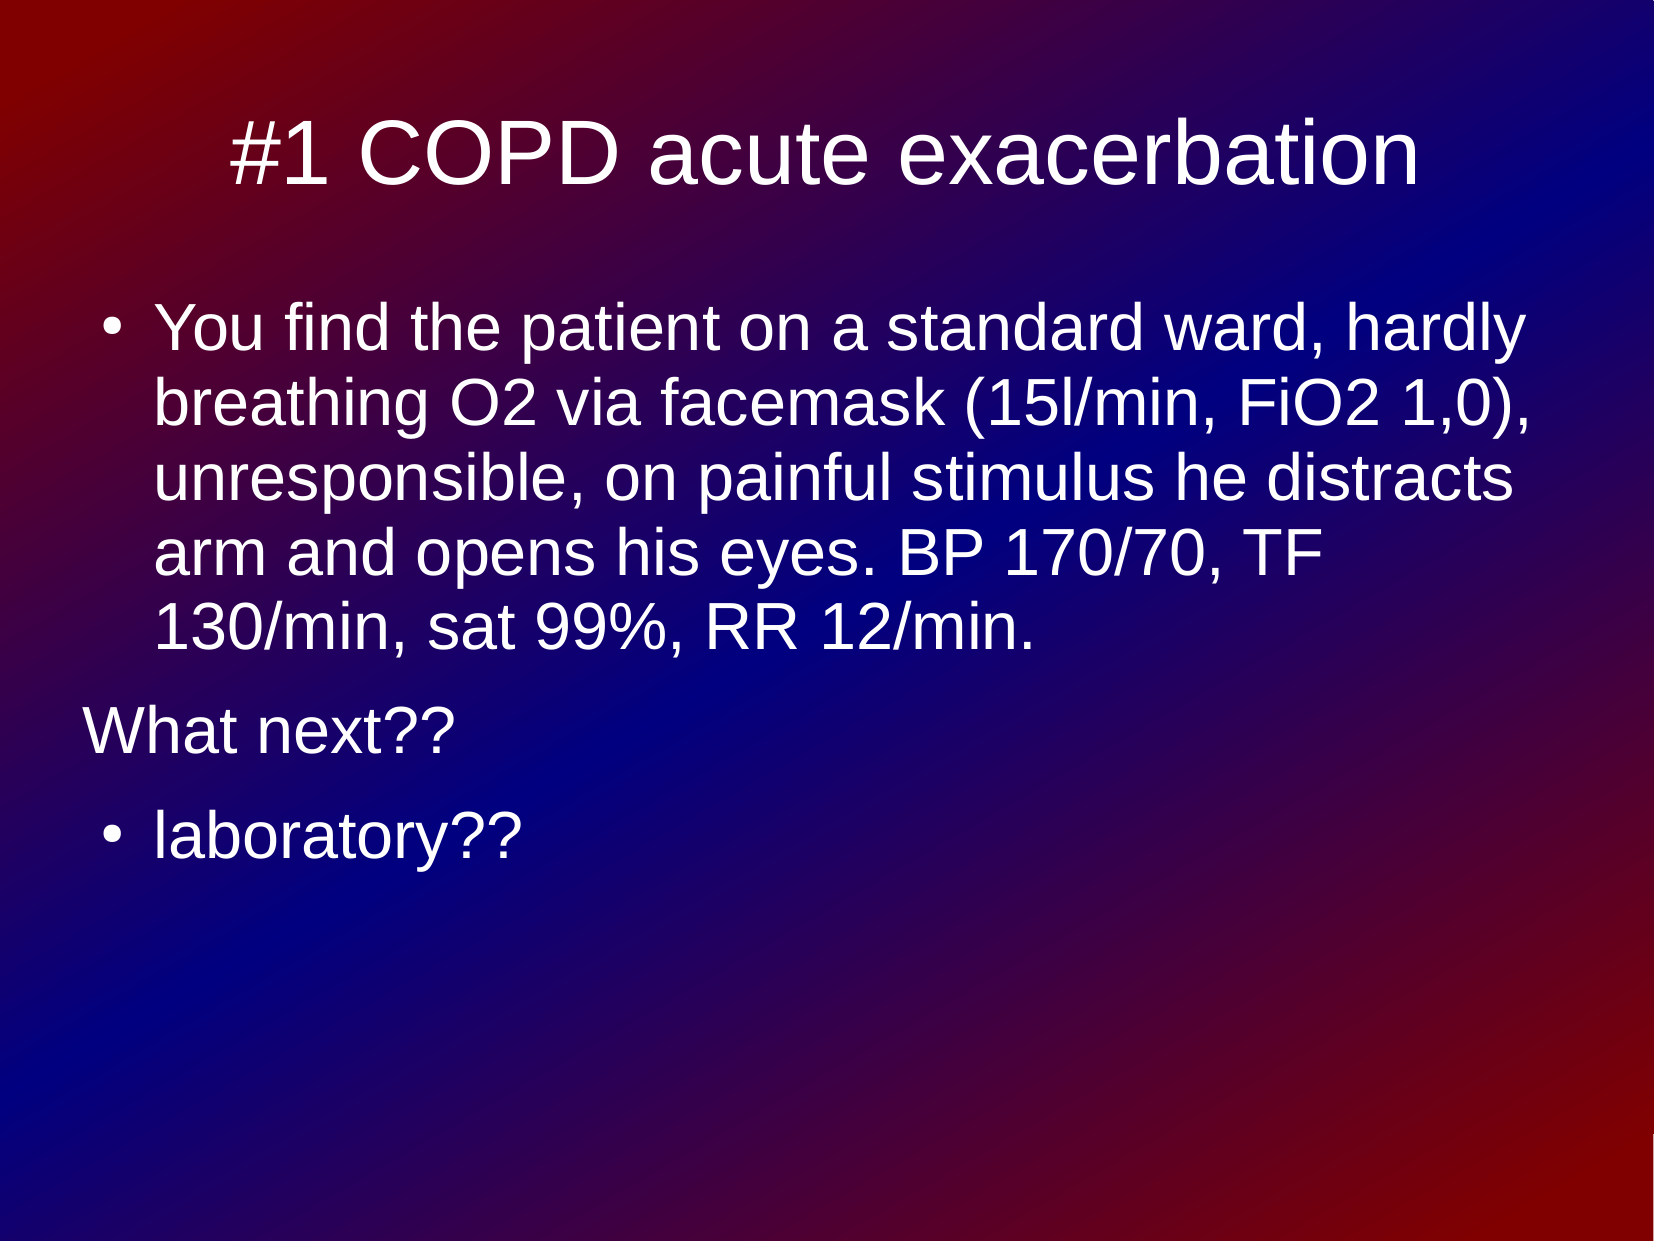

# #1 COPD acute exacerbation
You find the patient on a standard ward, hardly breathing O2 via facemask (15l/min, FiO2 1,0), unresponsible, on painful stimulus he distracts arm and opens his eyes. BP 170/70, TF 130/min, sat 99%, RR 12/min.
What next??
laboratory??